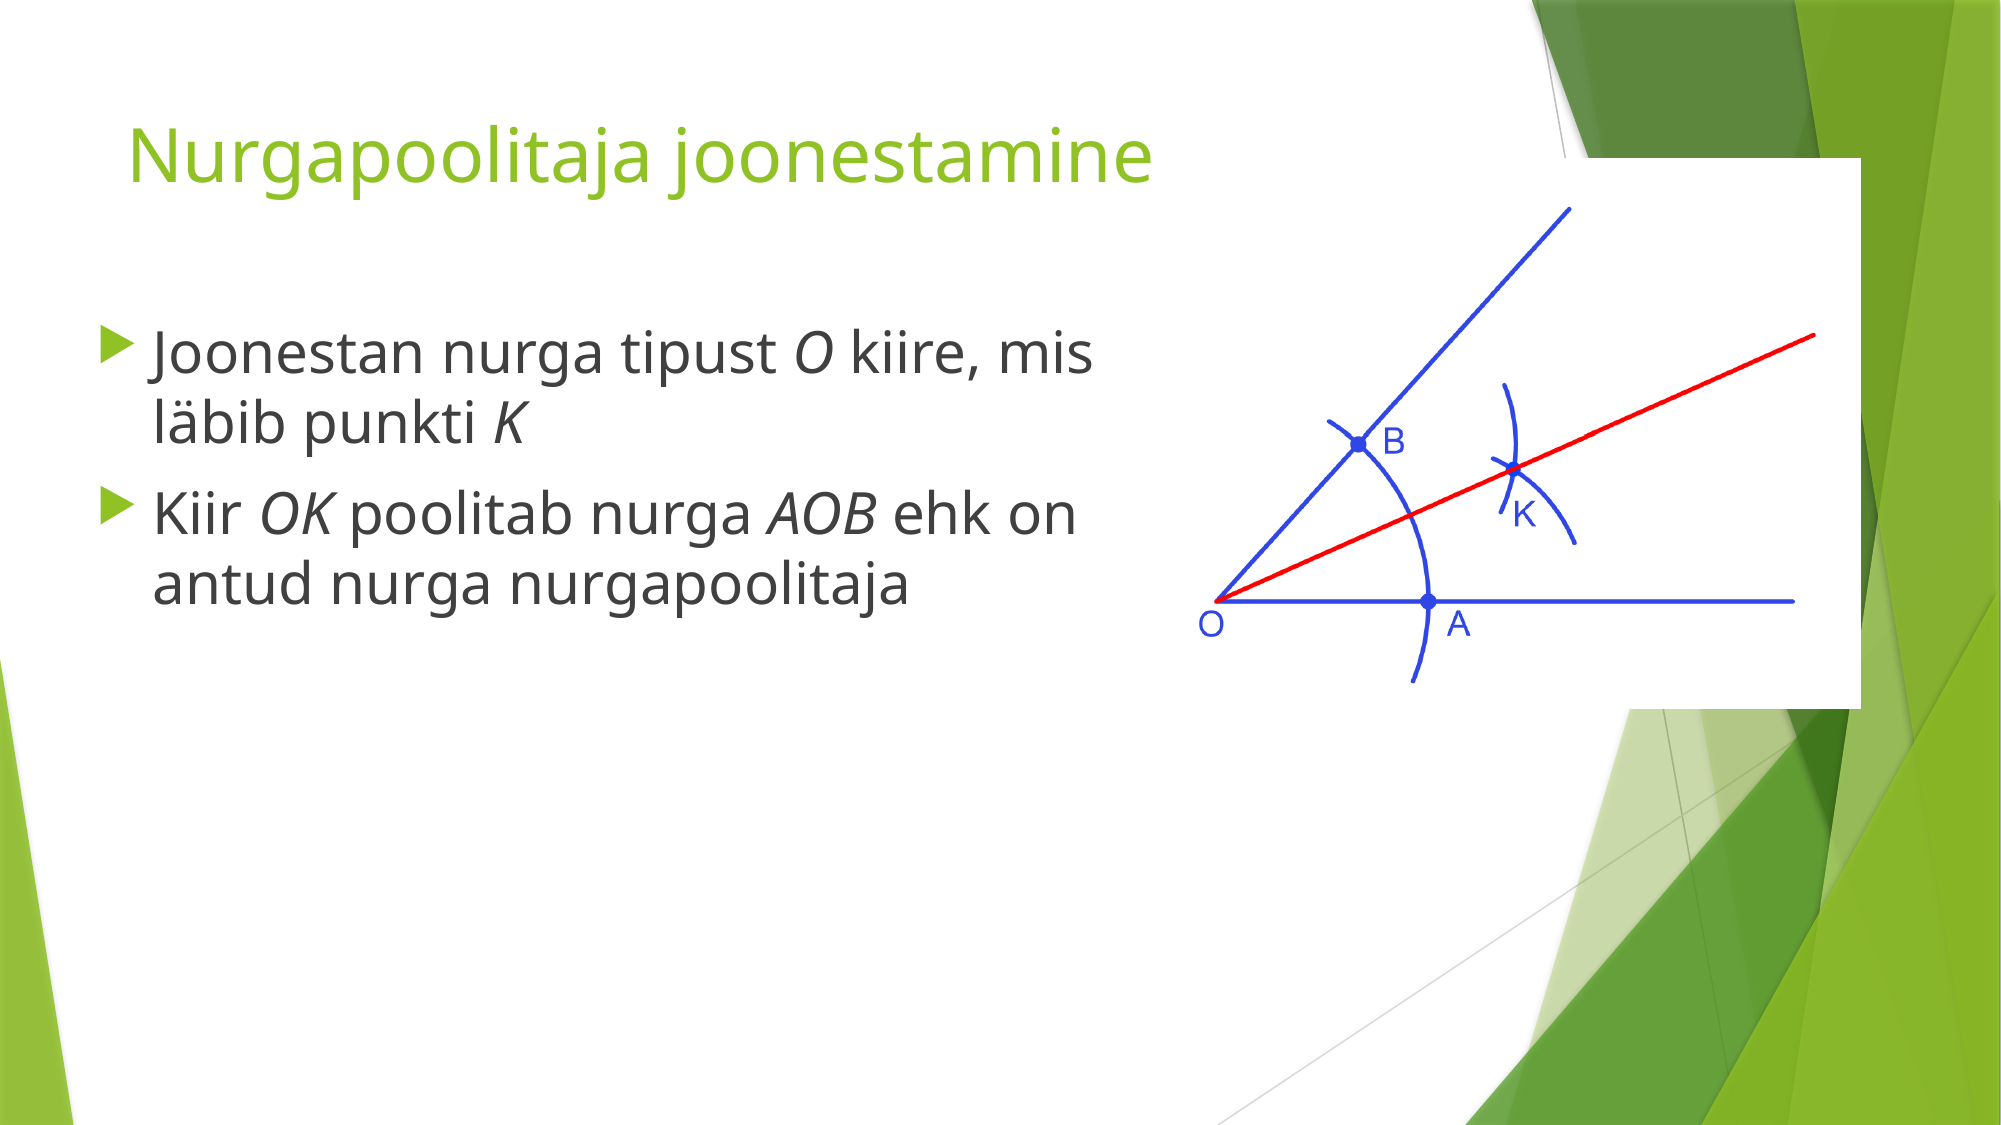

# Nurgapoolitaja joonestamine
Joonestan nurga tipust O kiire, mis läbib punkti K
Kiir OK poolitab nurga AOB ehk on antud nurga nurgapoolitaja